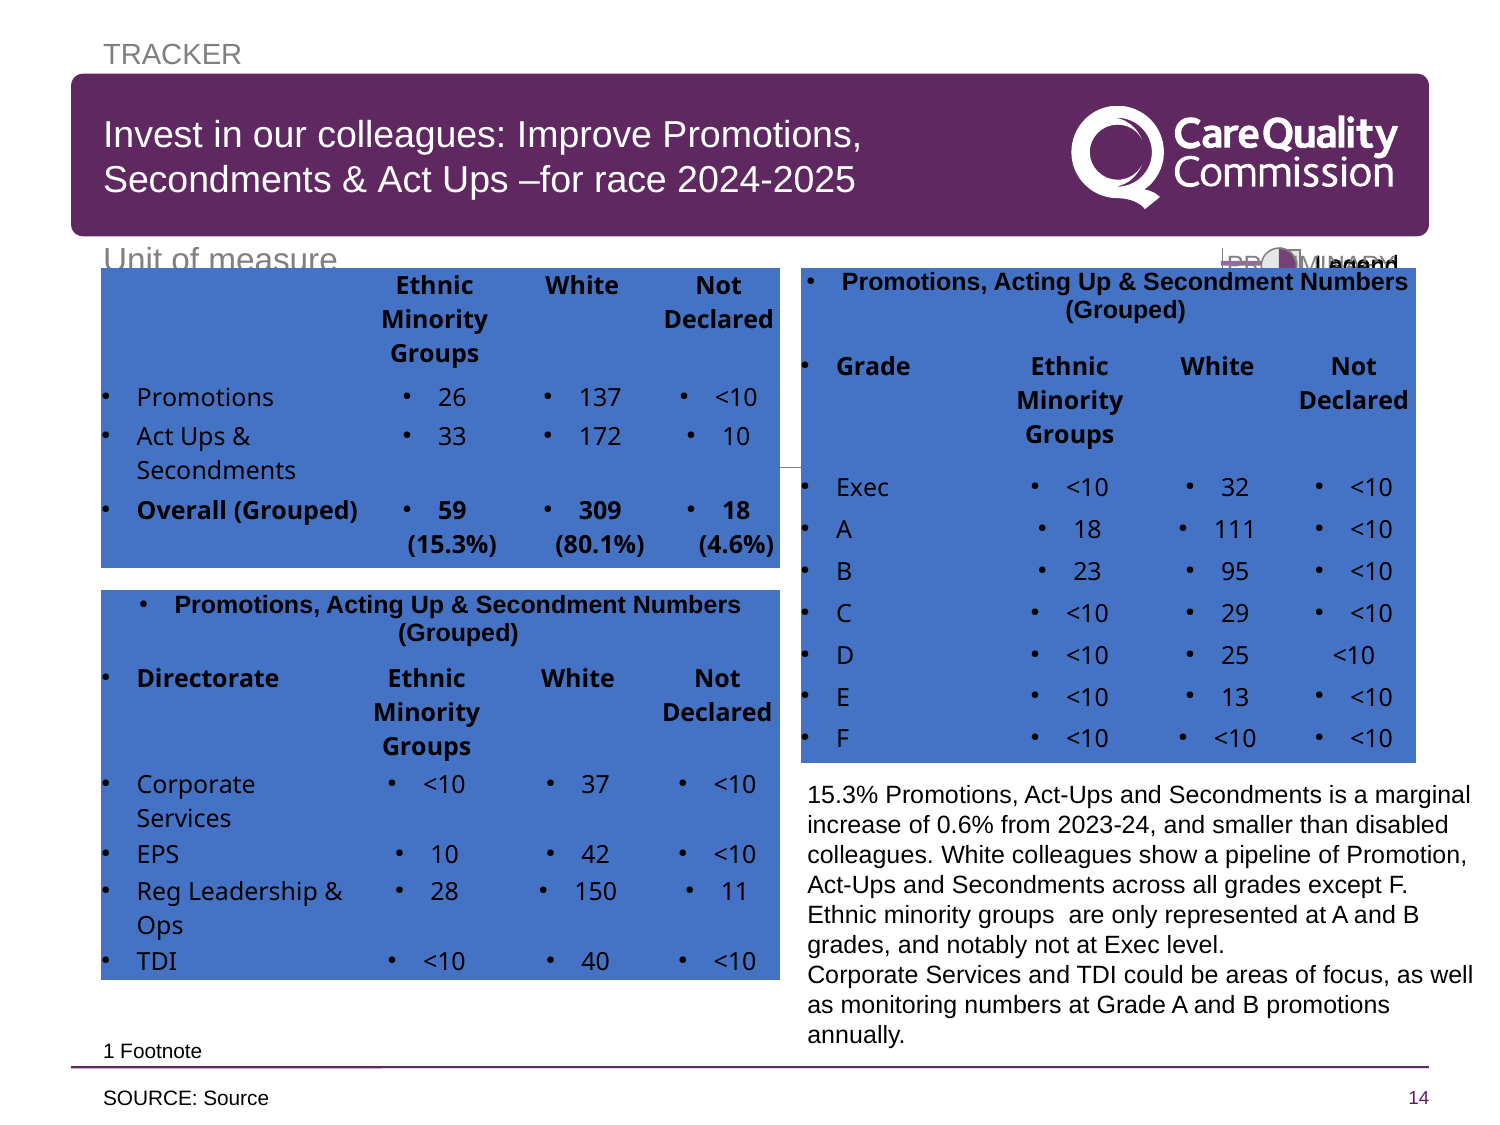

# Invest in our colleagues: Improve Promotions, Secondments & Act Ups –for race 2024-2025
| | Ethnic Minority Groups | White | Not Declared |
| --- | --- | --- | --- |
| Promotions | 26 | 137 | <10 |
| Act Ups & Secondments | 33 | 172 | 10 |
| Overall (Grouped) | 59 (15.3%) | 309 (80.1%) | 18 (4.6%) |
| Promotions, Acting Up & Secondment Numbers (Grouped) | | | |
| --- | --- | --- | --- |
| Grade | Ethnic Minority Groups | White | Not Declared |
| Exec | <10 | 32 | <10 |
| A | 18 | 111 | <10 |
| B | 23 | 95 | <10 |
| C | <10 | 29 | <10 |
| D | <10 | 25 | <10 |
| E | <10 | 13 | <10 |
| F | <10 | <10 | <10 |
| Promotions, Acting Up & Secondment Numbers (Grouped) | | | |
| --- | --- | --- | --- |
| Directorate | Ethnic Minority Groups | White | Not Declared |
| Corporate Services | <10 | 37 | <10 |
| EPS | 10 | 42 | <10 |
| Reg Leadership & Ops | 28 | 150 | 11 |
| TDI | <10 | 40 | <10 |
15.3% Promotions, Act-Ups and Secondments is a marginal increase of 0.6% from 2023-24, and smaller than disabled colleagues. White colleagues show a pipeline of Promotion, Act-Ups and Secondments across all grades except F. Ethnic minority groups are only represented at A and B grades, and notably not at Exec level.
Corporate Services and TDI could be areas of focus, as well as monitoring numbers at Grade A and B promotions annually.